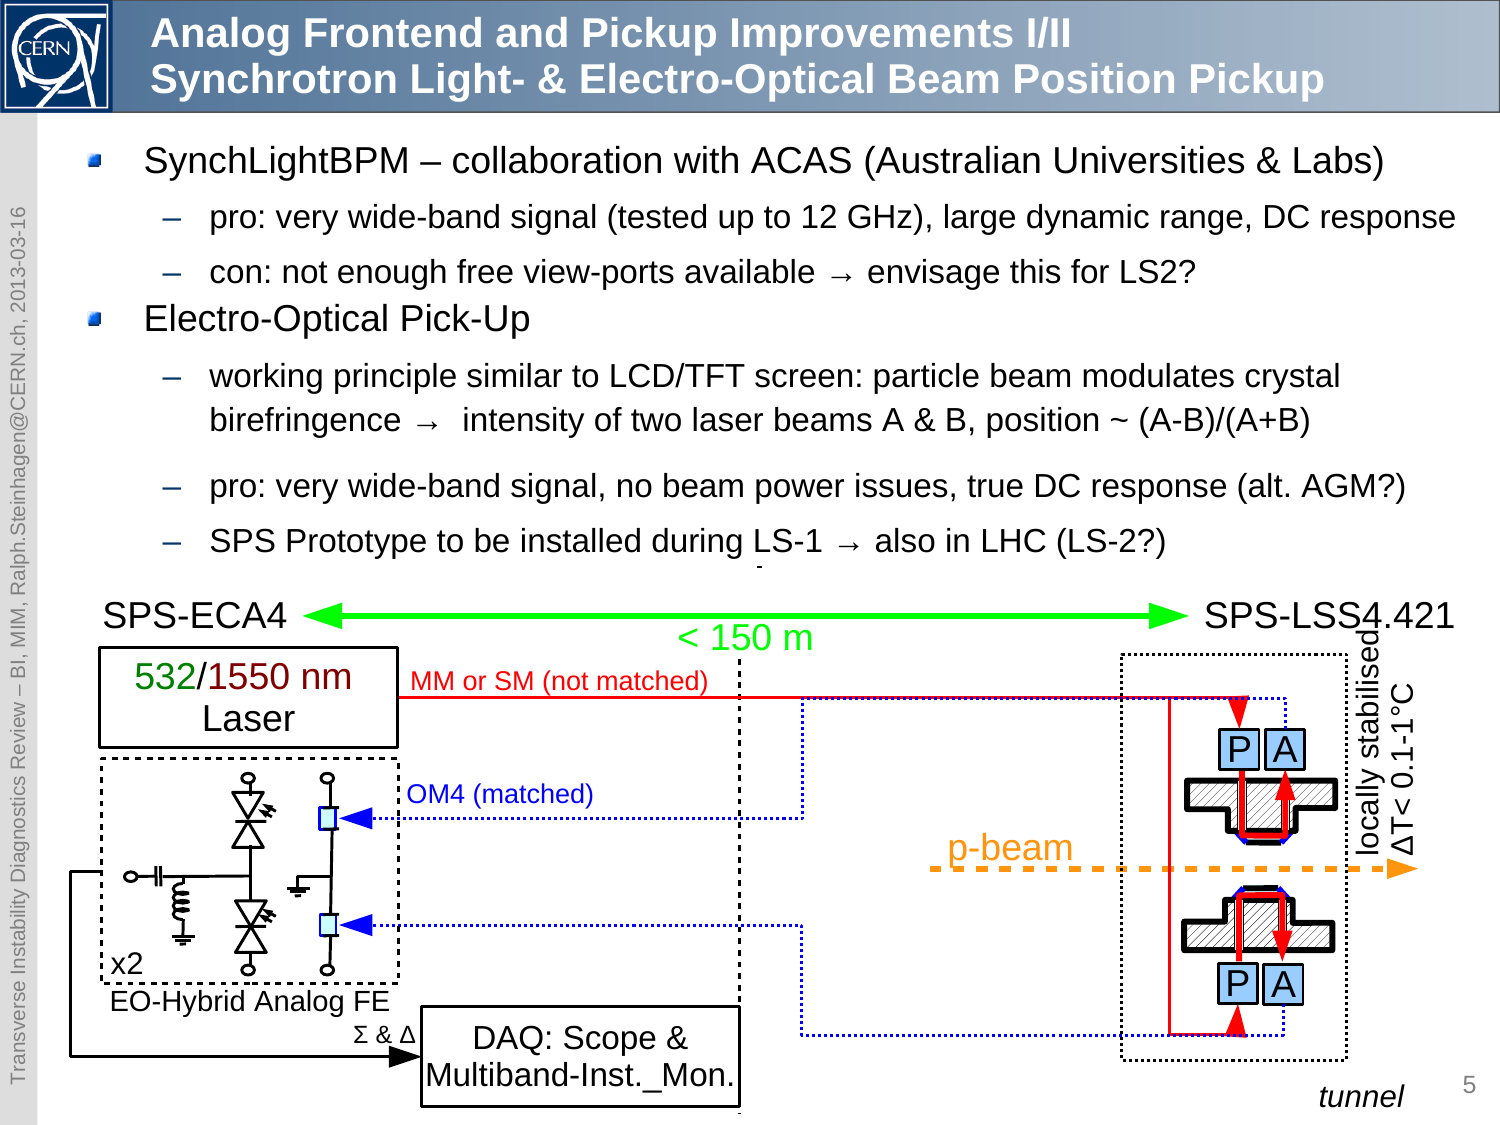

# Analog Frontend and Pickup Improvements I/II Synchrotron Light- & Electro-Optical Beam Position Pickup
SynchLightBPM – collaboration with ACAS (Australian Universities & Labs)
pro: very wide-band signal (tested up to 12 GHz), large dynamic range, DC response
con: not enough free view-ports available → envisage this for LS2?
Electro-Optical Pick-Up
working principle similar to LCD/TFT screen: particle beam modulates crystal birefringence → intensity of two laser beams A & B, position ~ (A-B)/(A+B)
pro: very wide-band signal, no beam power issues, true DC response (alt. AGM?)
SPS Prototype to be installed during LS-1 → also in LHC (LS-2?)
SPS-ECA4
SPS-LSS4.421
532/1550 nm
Laser
MM or SM (not matched)
locally stabilised
ΔT< 0.1-1°C
P
A
OM4 (matched)
p-beam
x2
P
A
EO-Hybrid Analog FE
DAQ: Scope &
Multiband-Inst._Mon.
Σ & Δ
tunnel